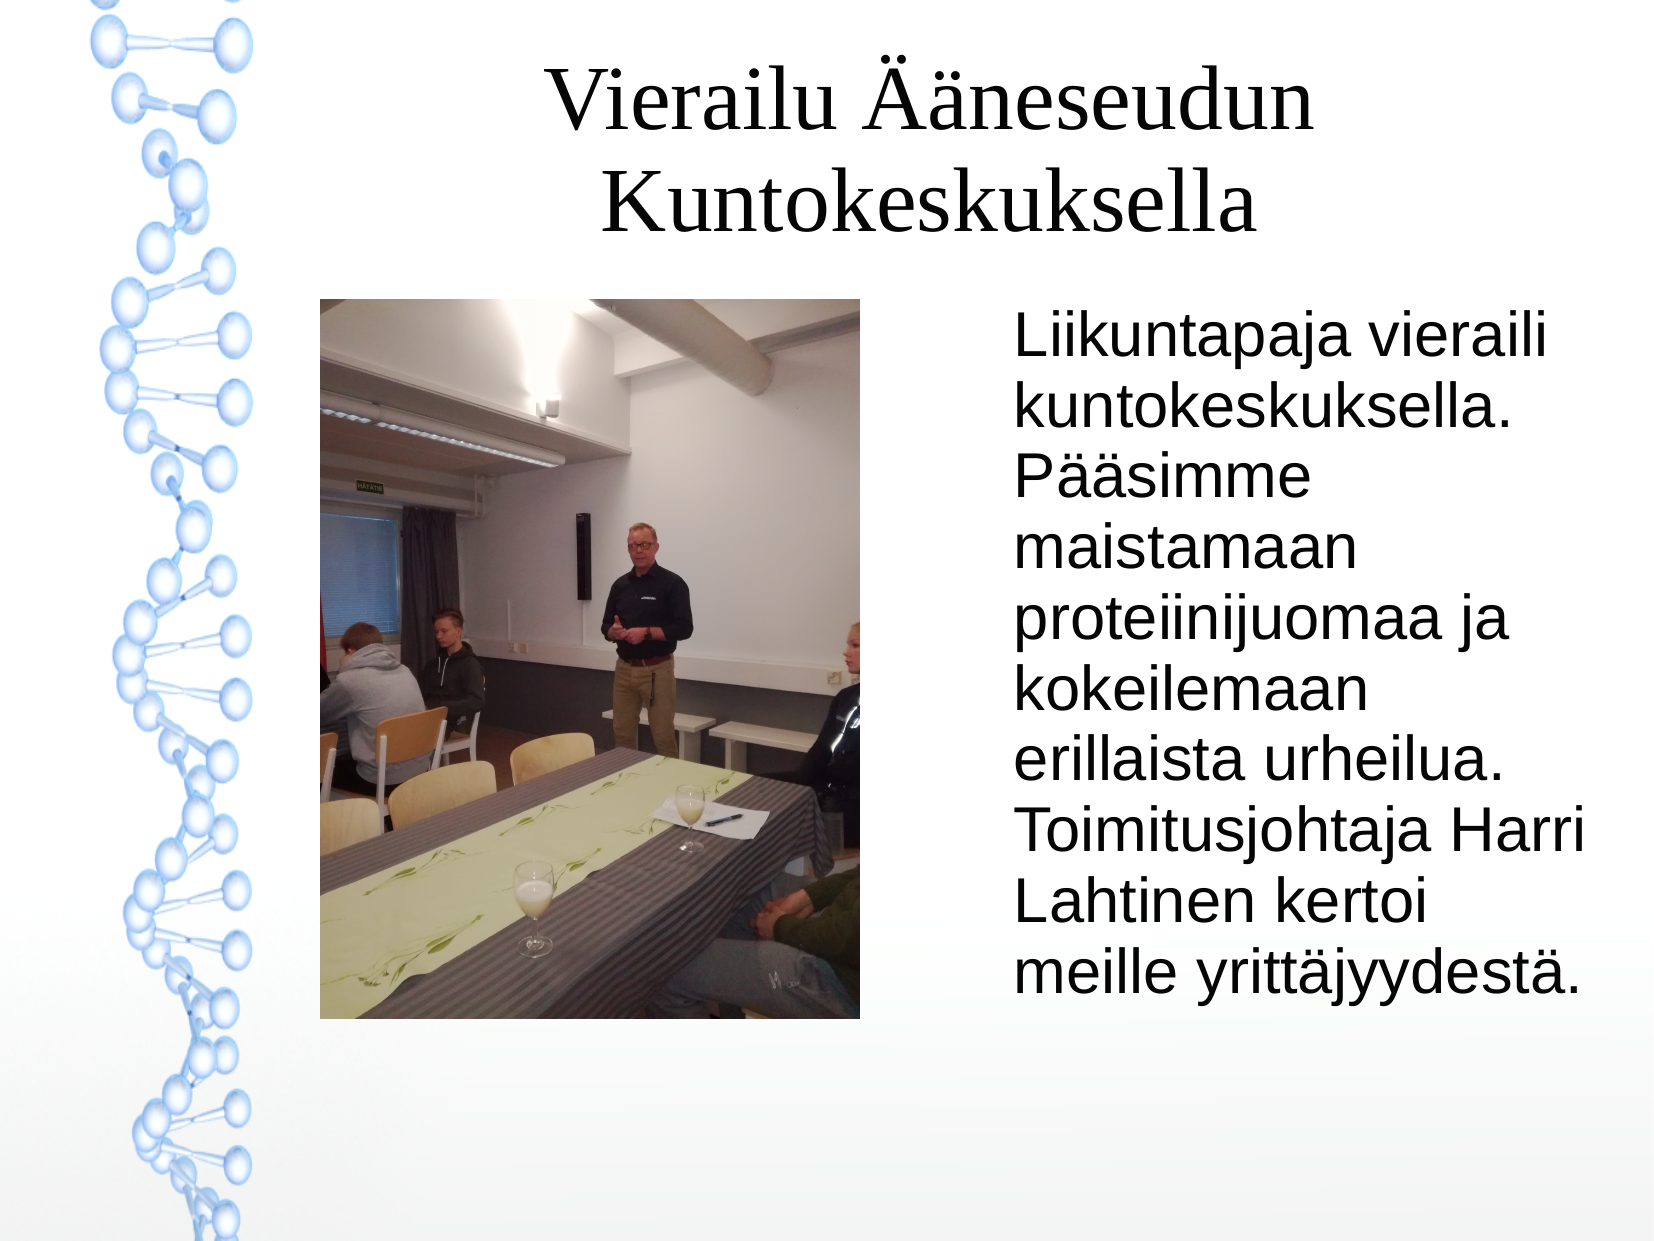

# Vierailu Ääneseudun Kuntokeskuksella
Liikuntapaja vieraili kuntokeskuksella. Pääsimme maistamaan proteiinijuomaa ja kokeilemaan erillaista urheilua. Toimitusjohtaja Harri Lahtinen kertoi meille yrittäjyydestä.